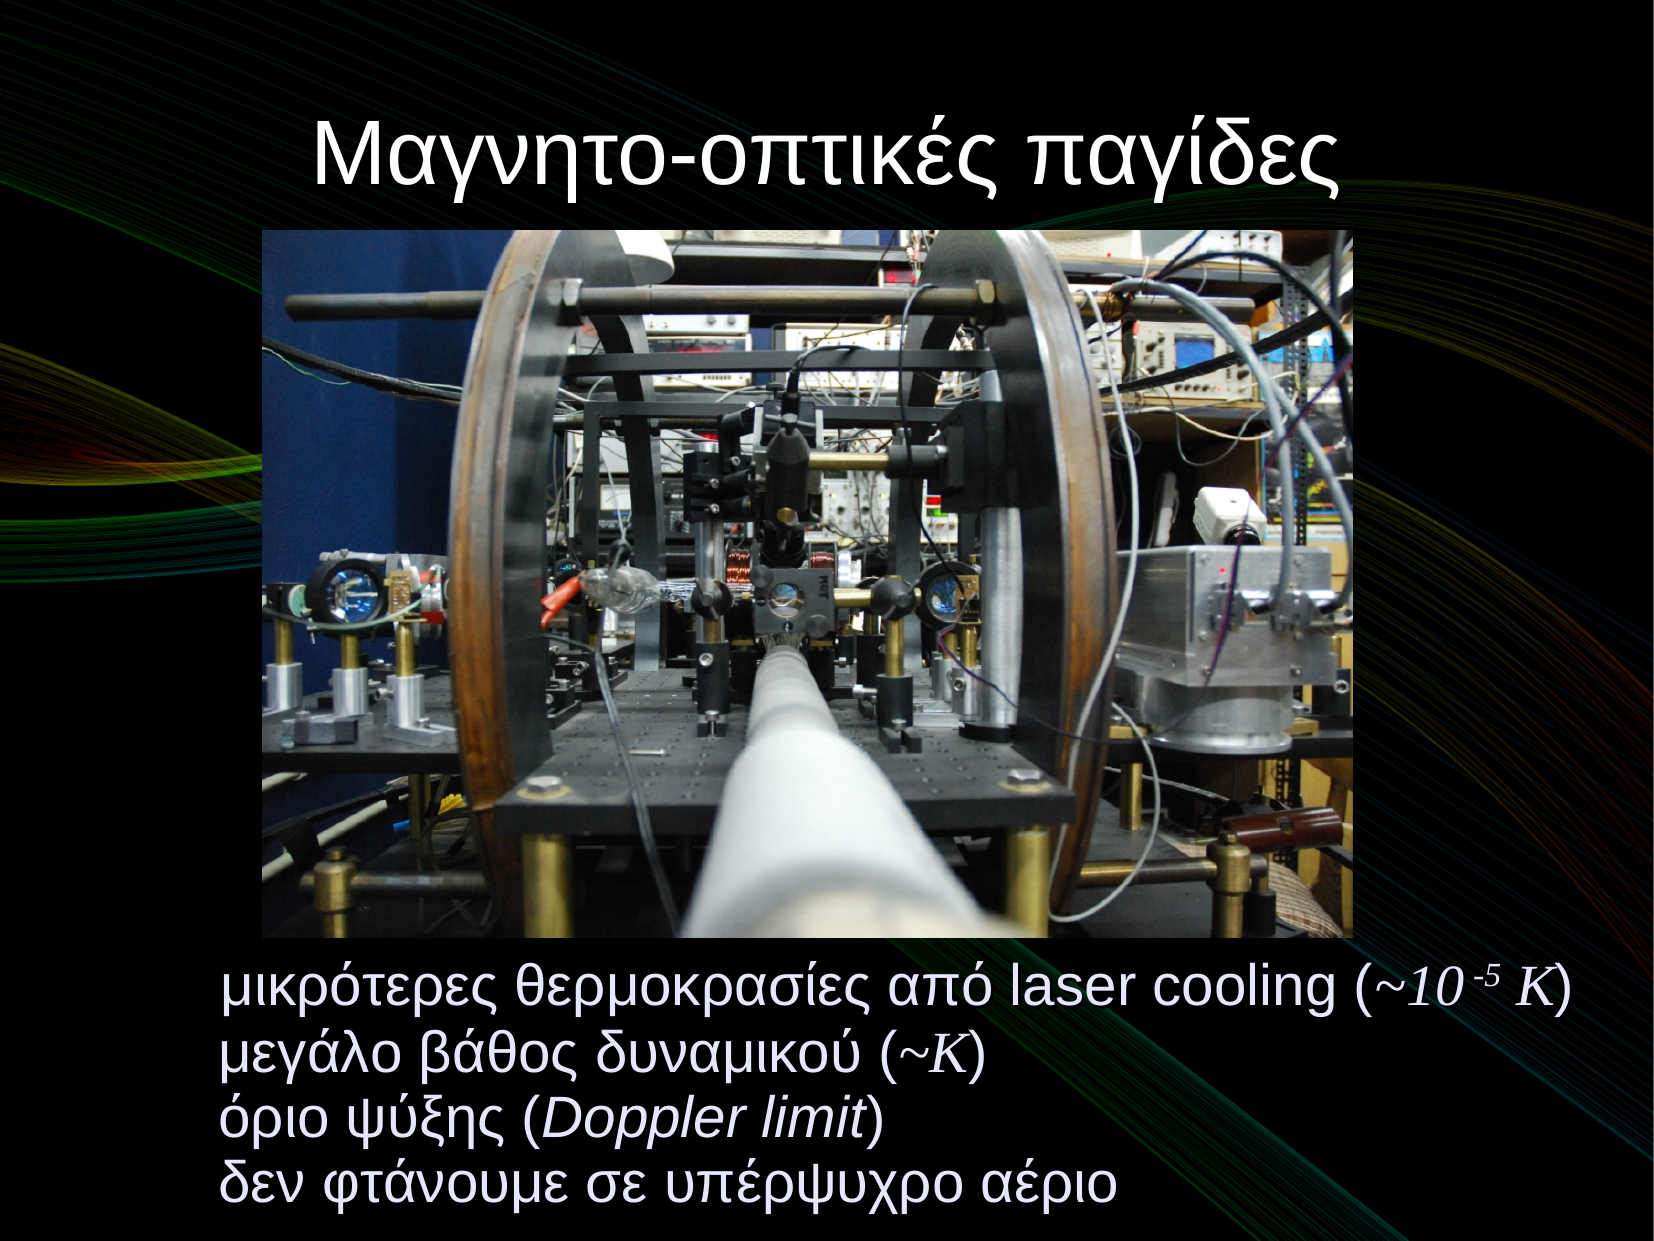

# Μαγνητο-οπτικές παγίδες
 μικρότερες θερμοκρασίες από laser cooling (~10 -5 Κ)
 μεγάλο βάθος δυναμικού (~Κ)
 όριο ψύξης (Doppler limit)
 δεν φτάνουμε σε υπέρψυχρο αέριο